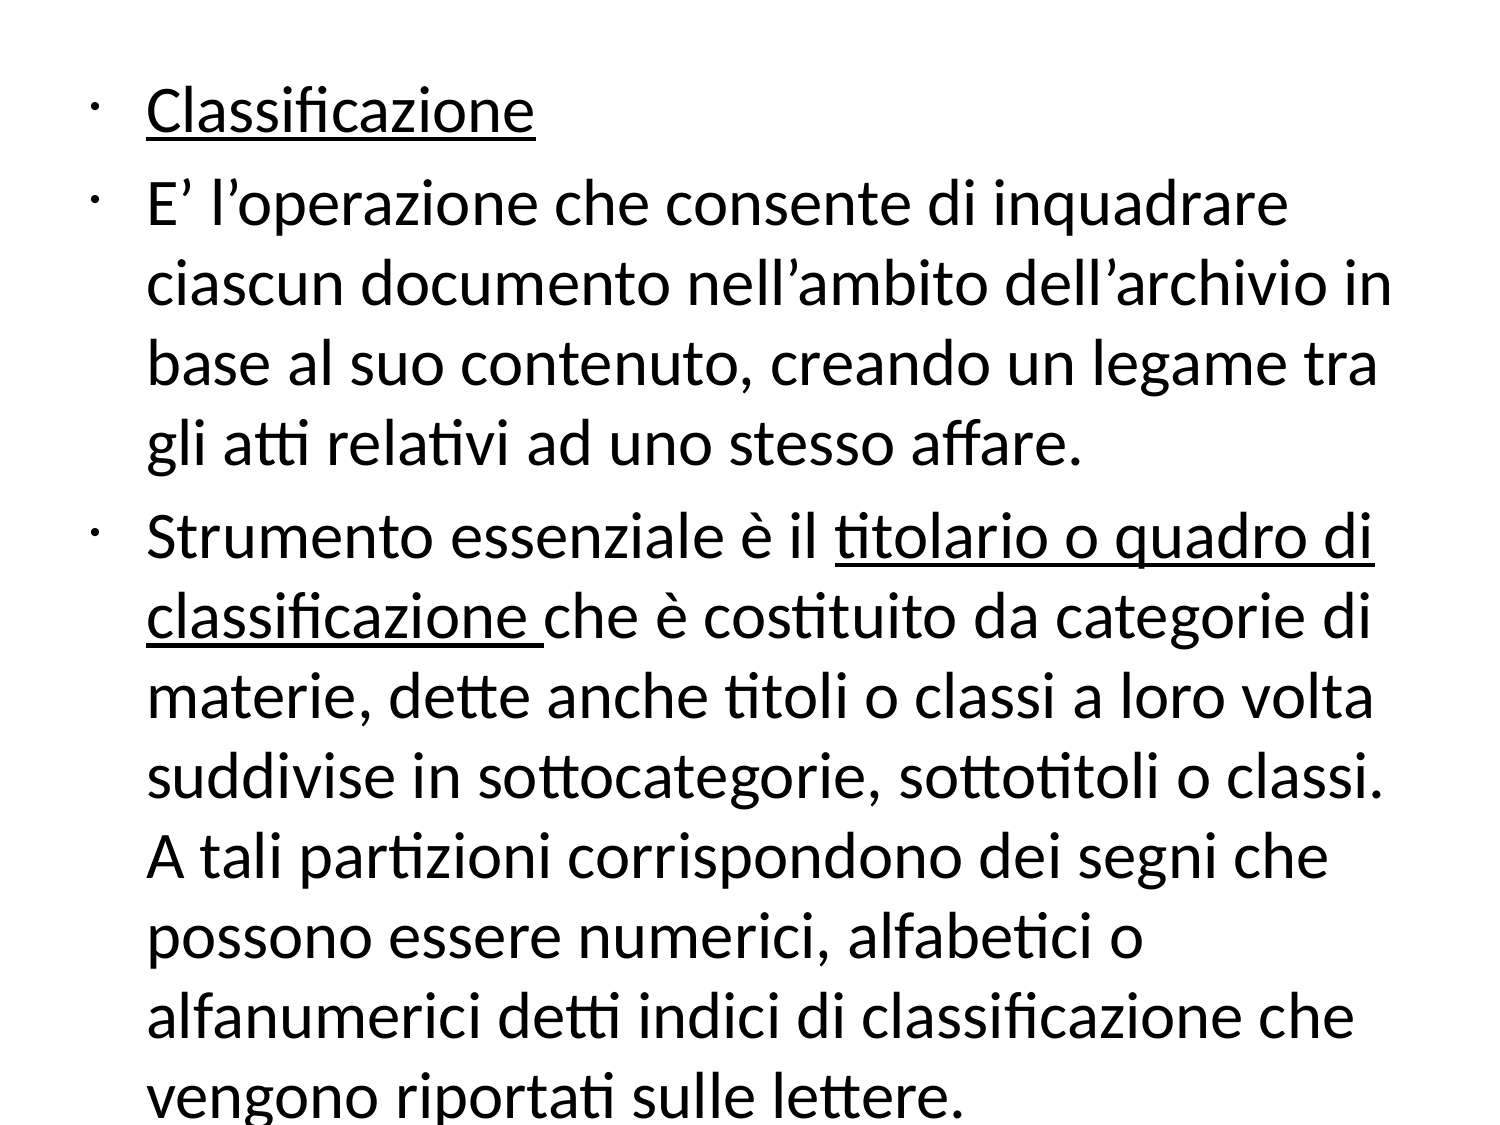

#
Classificazione
E’ l’operazione che consente di inquadrare ciascun documento nell’ambito dell’archivio in base al suo contenuto, creando un legame tra gli atti relativi ad uno stesso affare.
Strumento essenziale è il titolario o quadro di classificazione che è costituito da categorie di materie, dette anche titoli o classi a loro volta suddivise in sottocategorie, sottotitoli o classi. A tali partizioni corrispondono dei segni che possono essere numerici, alfabetici o alfanumerici detti indici di classificazione che vengono riportati sulle lettere.